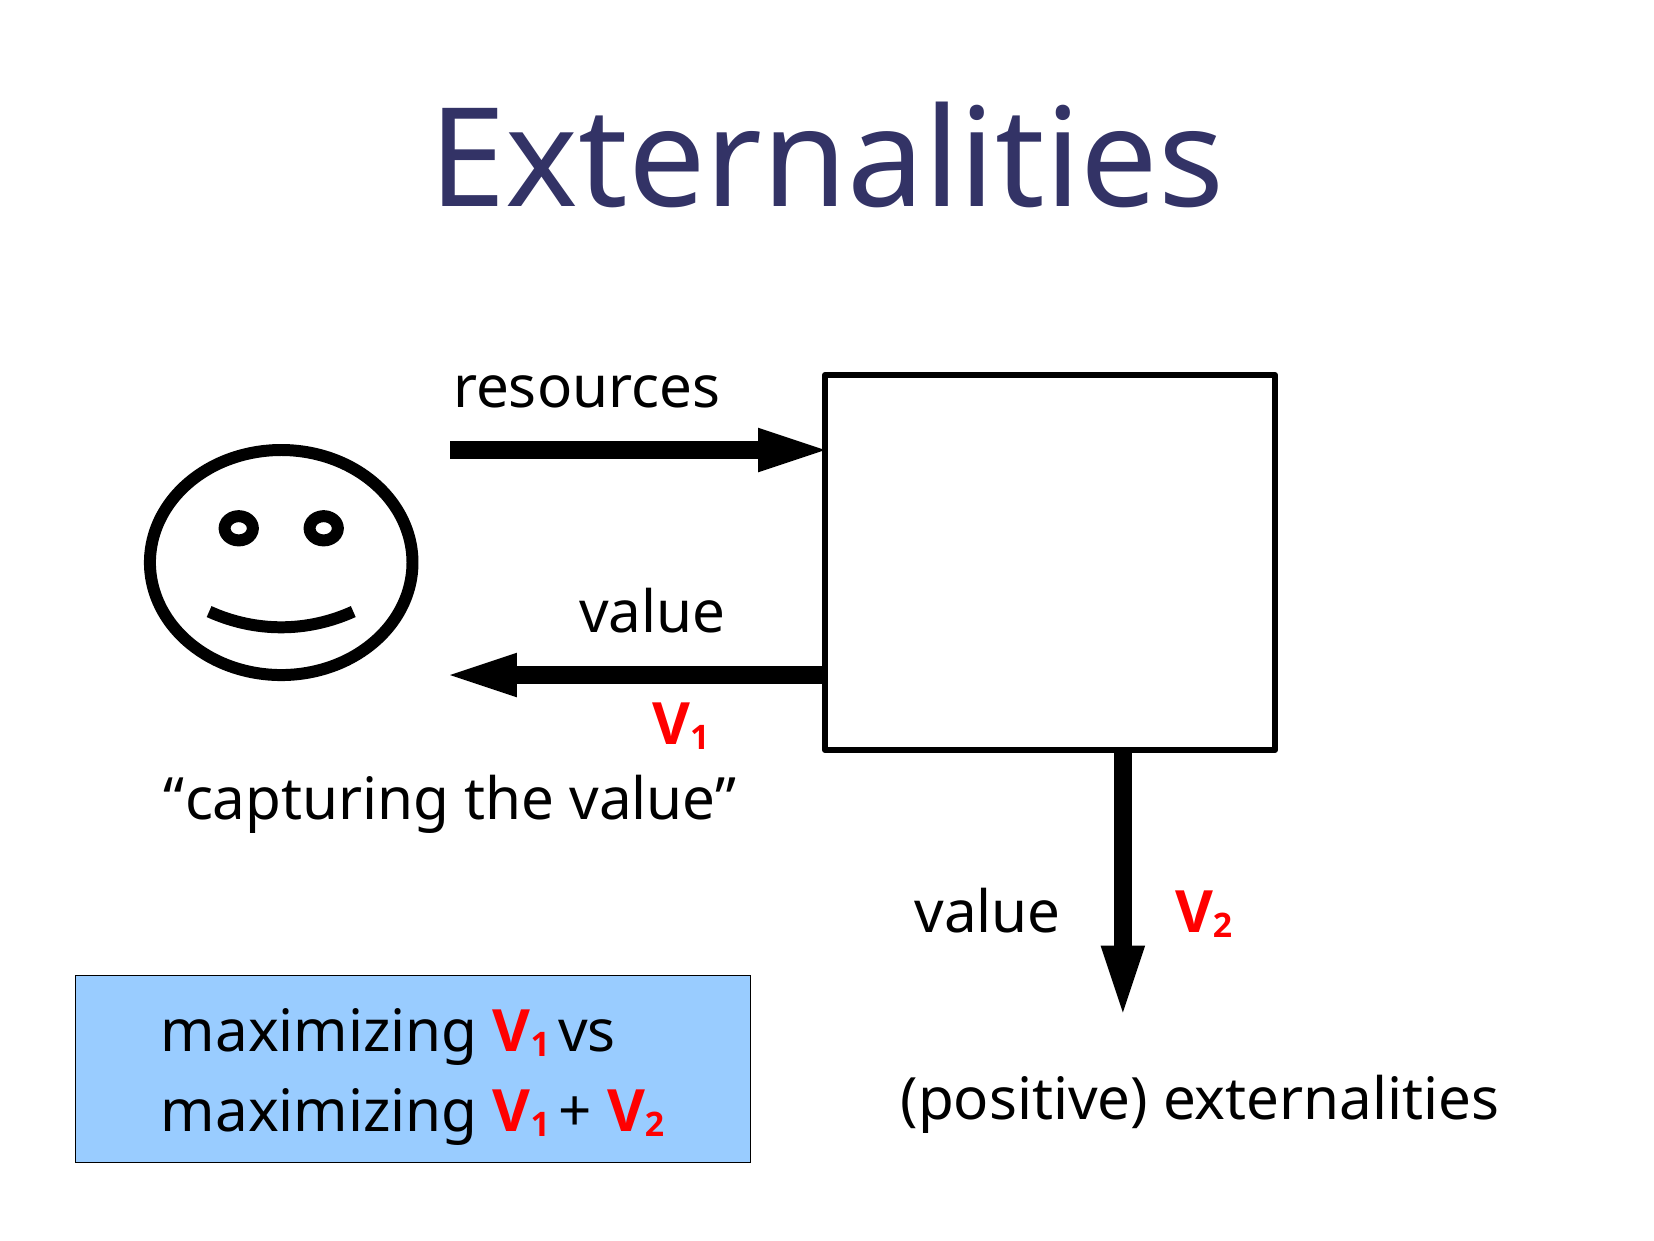

# Externalities
resources
value
V1
“capturing the value”
value
V2
maximizing V1 vs
maximizing V1 + V2
(positive) externalities